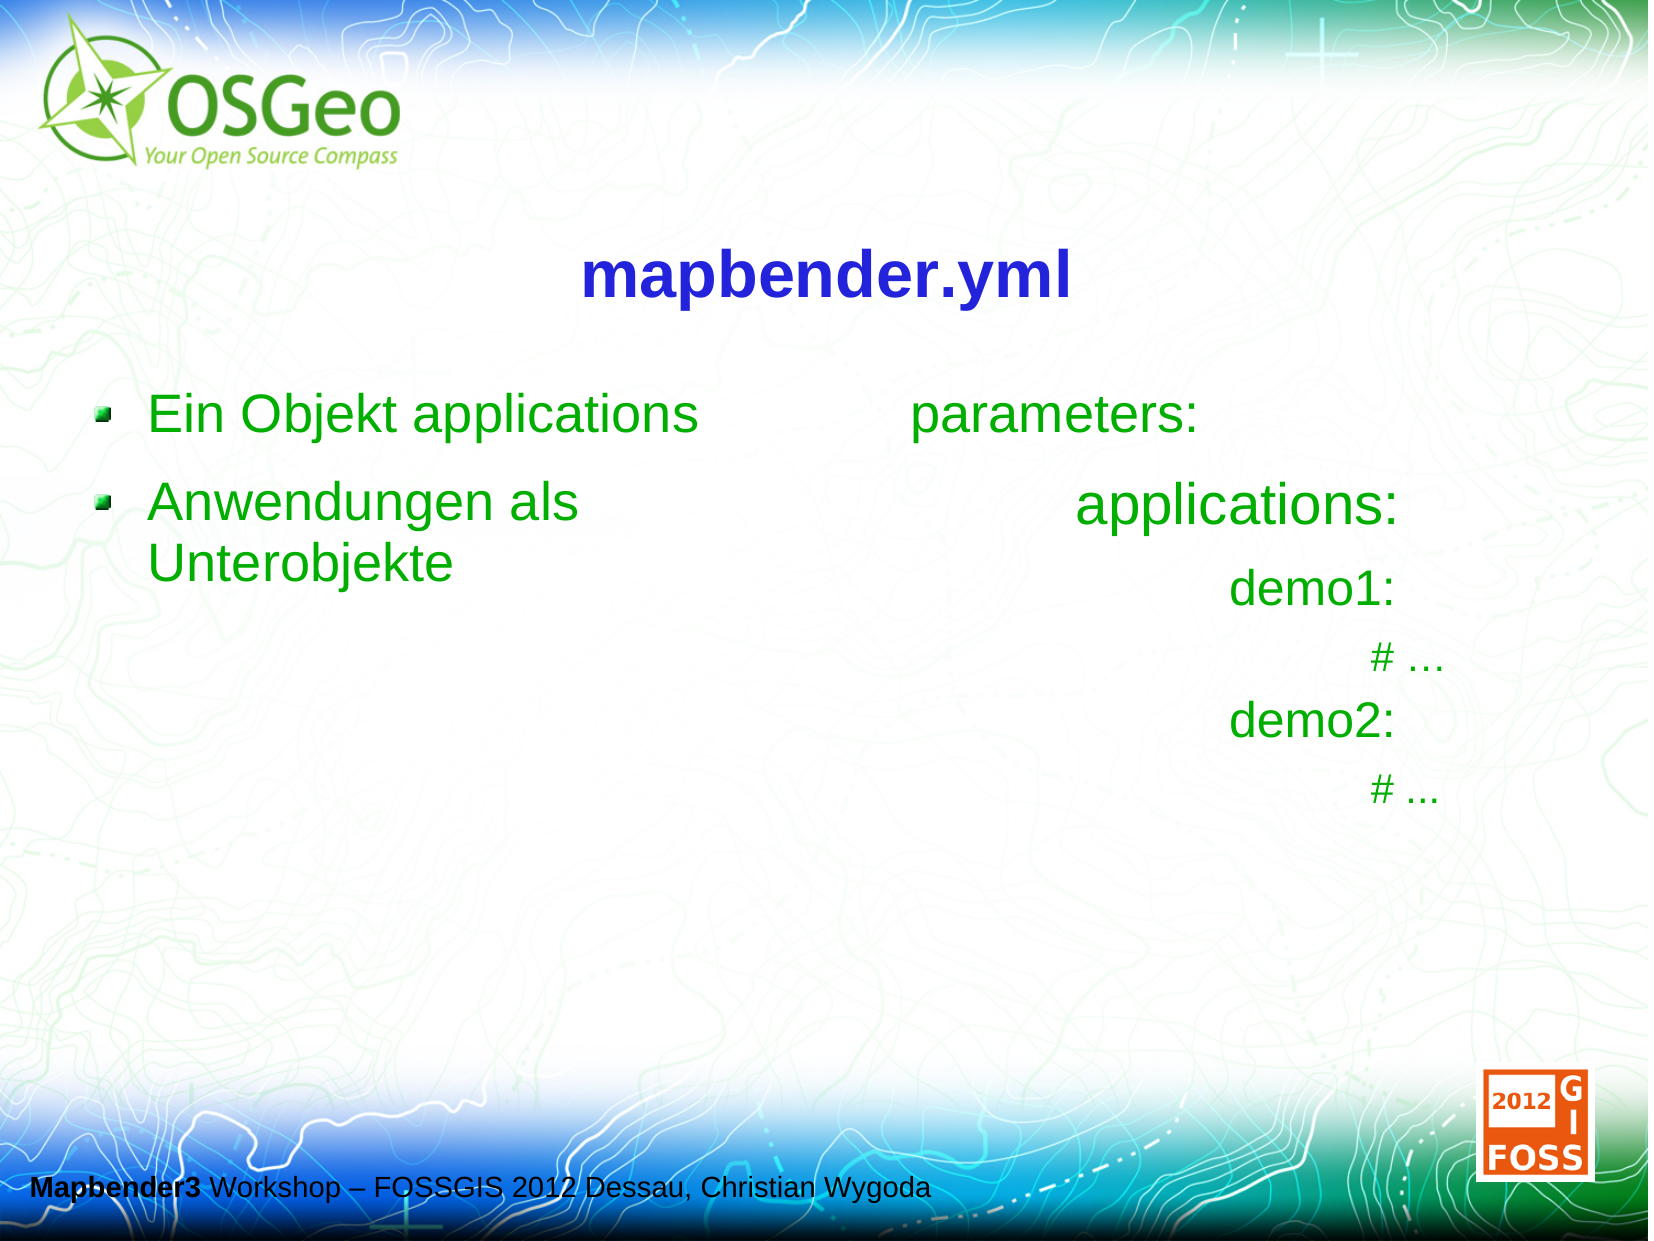

# mapbender.yml
Ein Objekt applications
Anwendungen als Unterobjekte
parameters:
applications:
demo1:
# …
demo2:
# ...